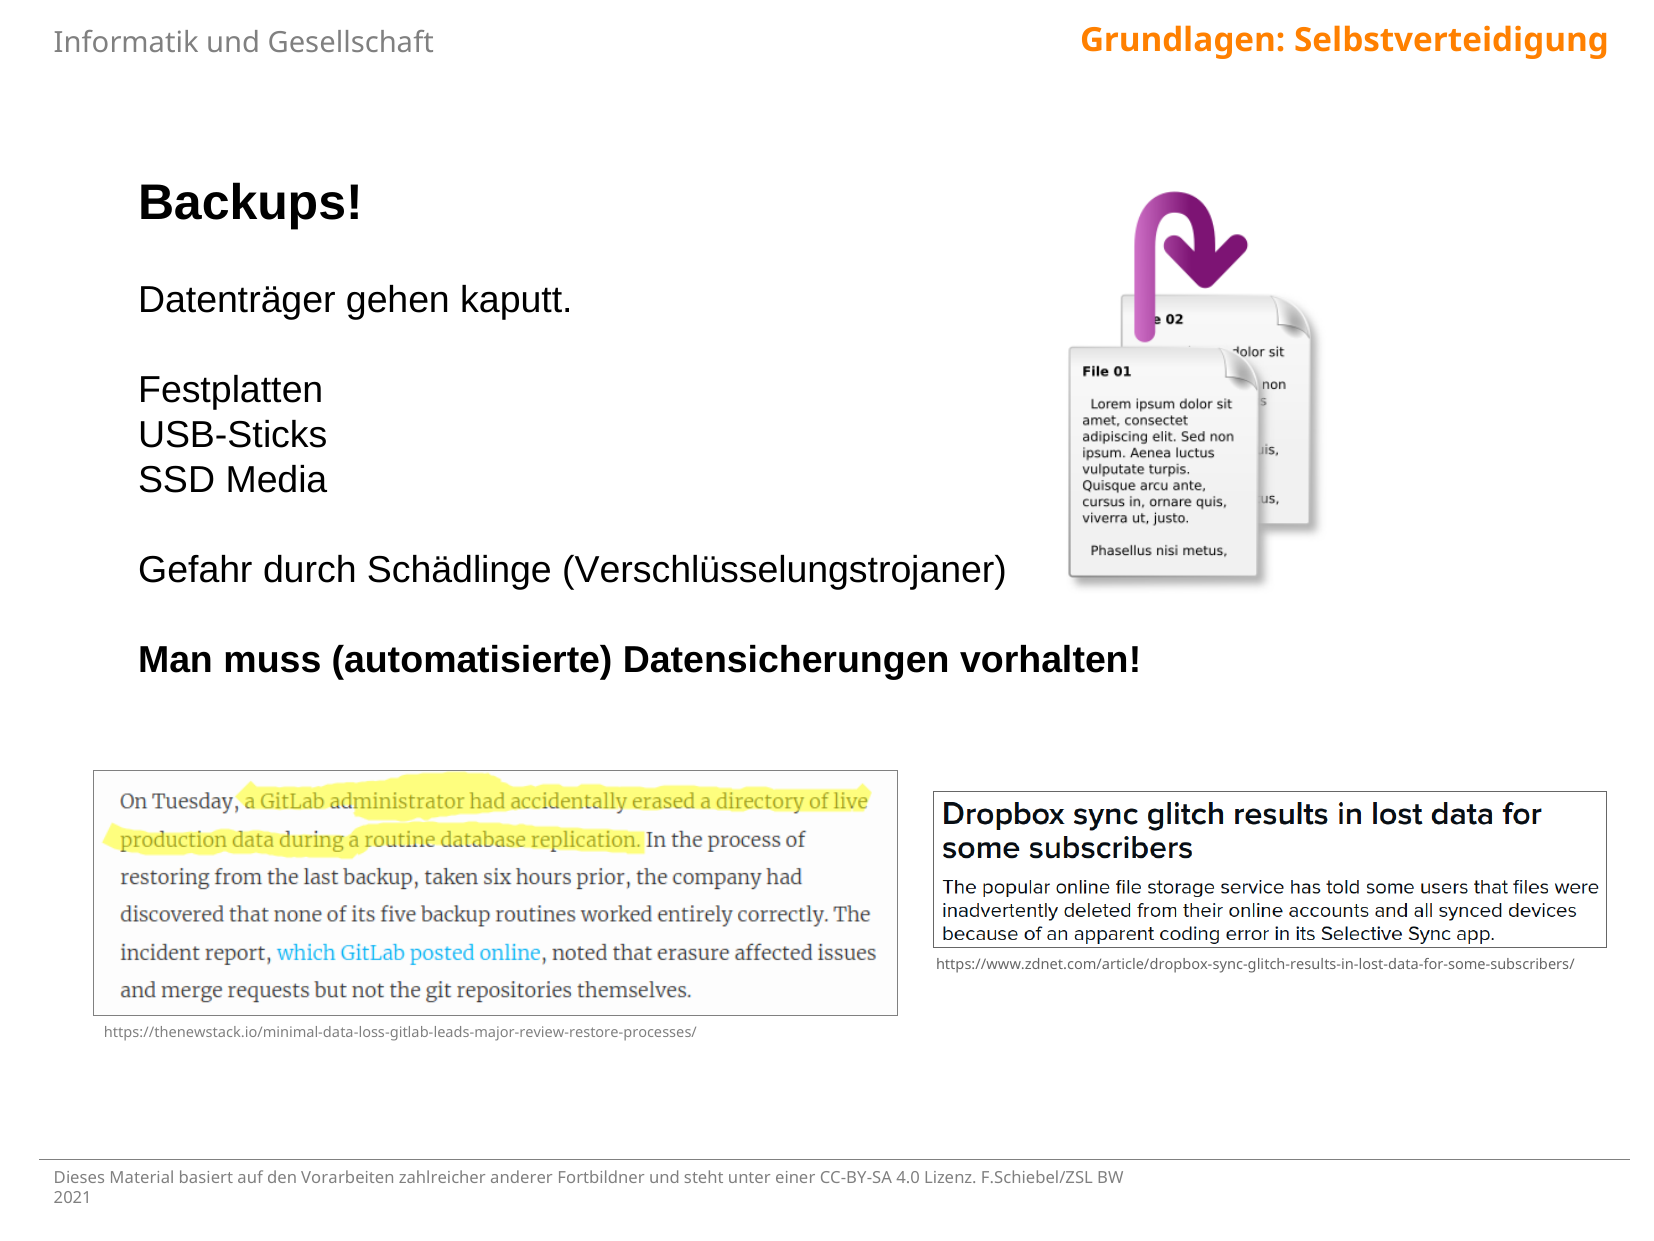

Grundlagen: Selbstverteidigung
Informatik und Gesellschaft
Backups!
Datenträger gehen kaputt.
Festplatten
USB-Sticks
SSD Media
Gefahr durch Schädlinge (Verschlüsselungstrojaner)
Man muss (automatisierte) Datensicherungen vorhalten!
https://www.zdnet.com/article/dropbox-sync-glitch-results-in-lost-data-for-some-subscribers/
https://thenewstack.io/minimal-data-loss-gitlab-leads-major-review-restore-processes/